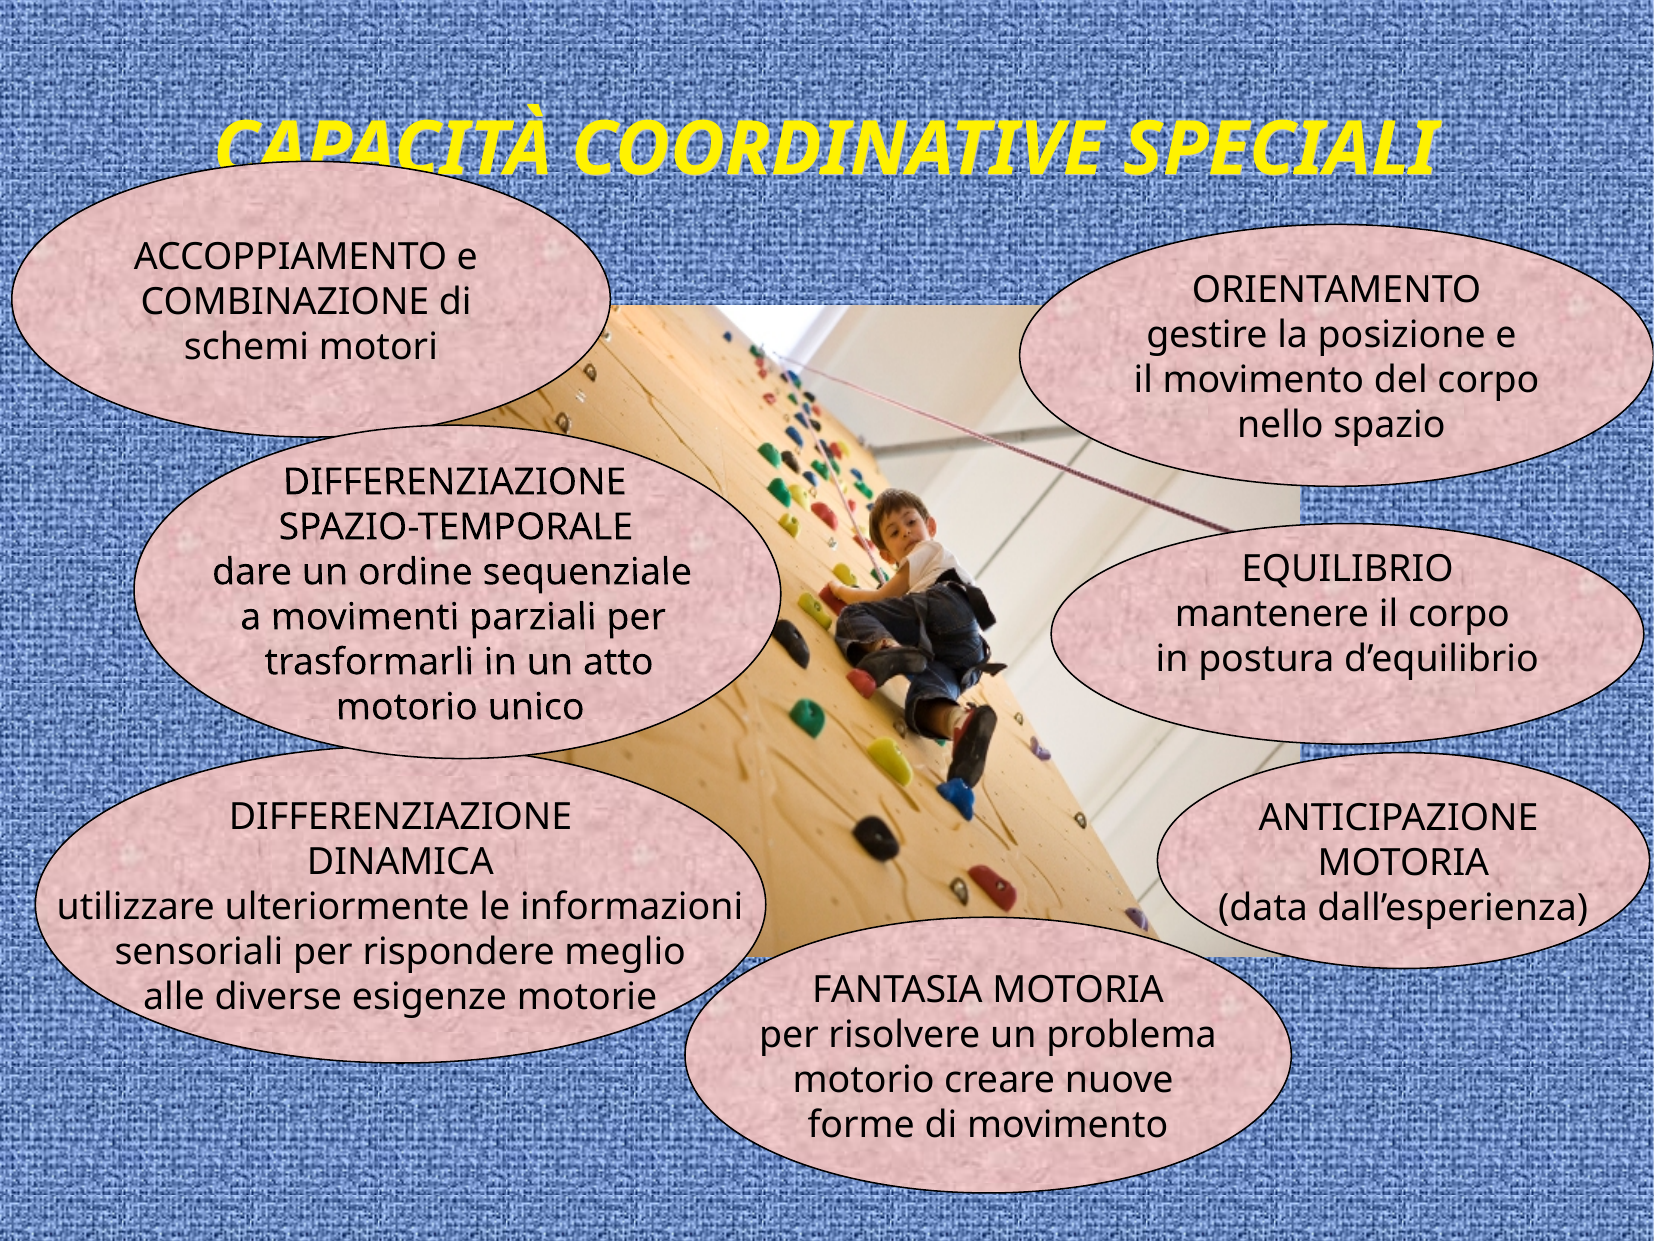

CAPACITÀ COORDINATIVE SPECIALI
ACCOPPIAMENTO e
COMBINAZIONE di
schemi motori
ORIENTAMENTO
gestire la posizione e
il movimento del corpo
 nello spazio
DIFFERENZIAZIONE
SPAZIO-TEMPORALE
dare un ordine sequenziale
a movimenti parziali per
trasformarli in un atto
motorio unico
EQUILIBRIO
mantenere il corpo
in postura d’equilibrio
DIFFERENZIAZIONE
DINAMICA
utilizzare ulteriormente le informazioni
sensoriali per rispondere meglio
alle diverse esigenze motorie
ANTICIPAZIONE
MOTORIA
(data dall’esperienza)
FANTASIA MOTORIA
per risolvere un problema
motorio creare nuove
forme di movimento